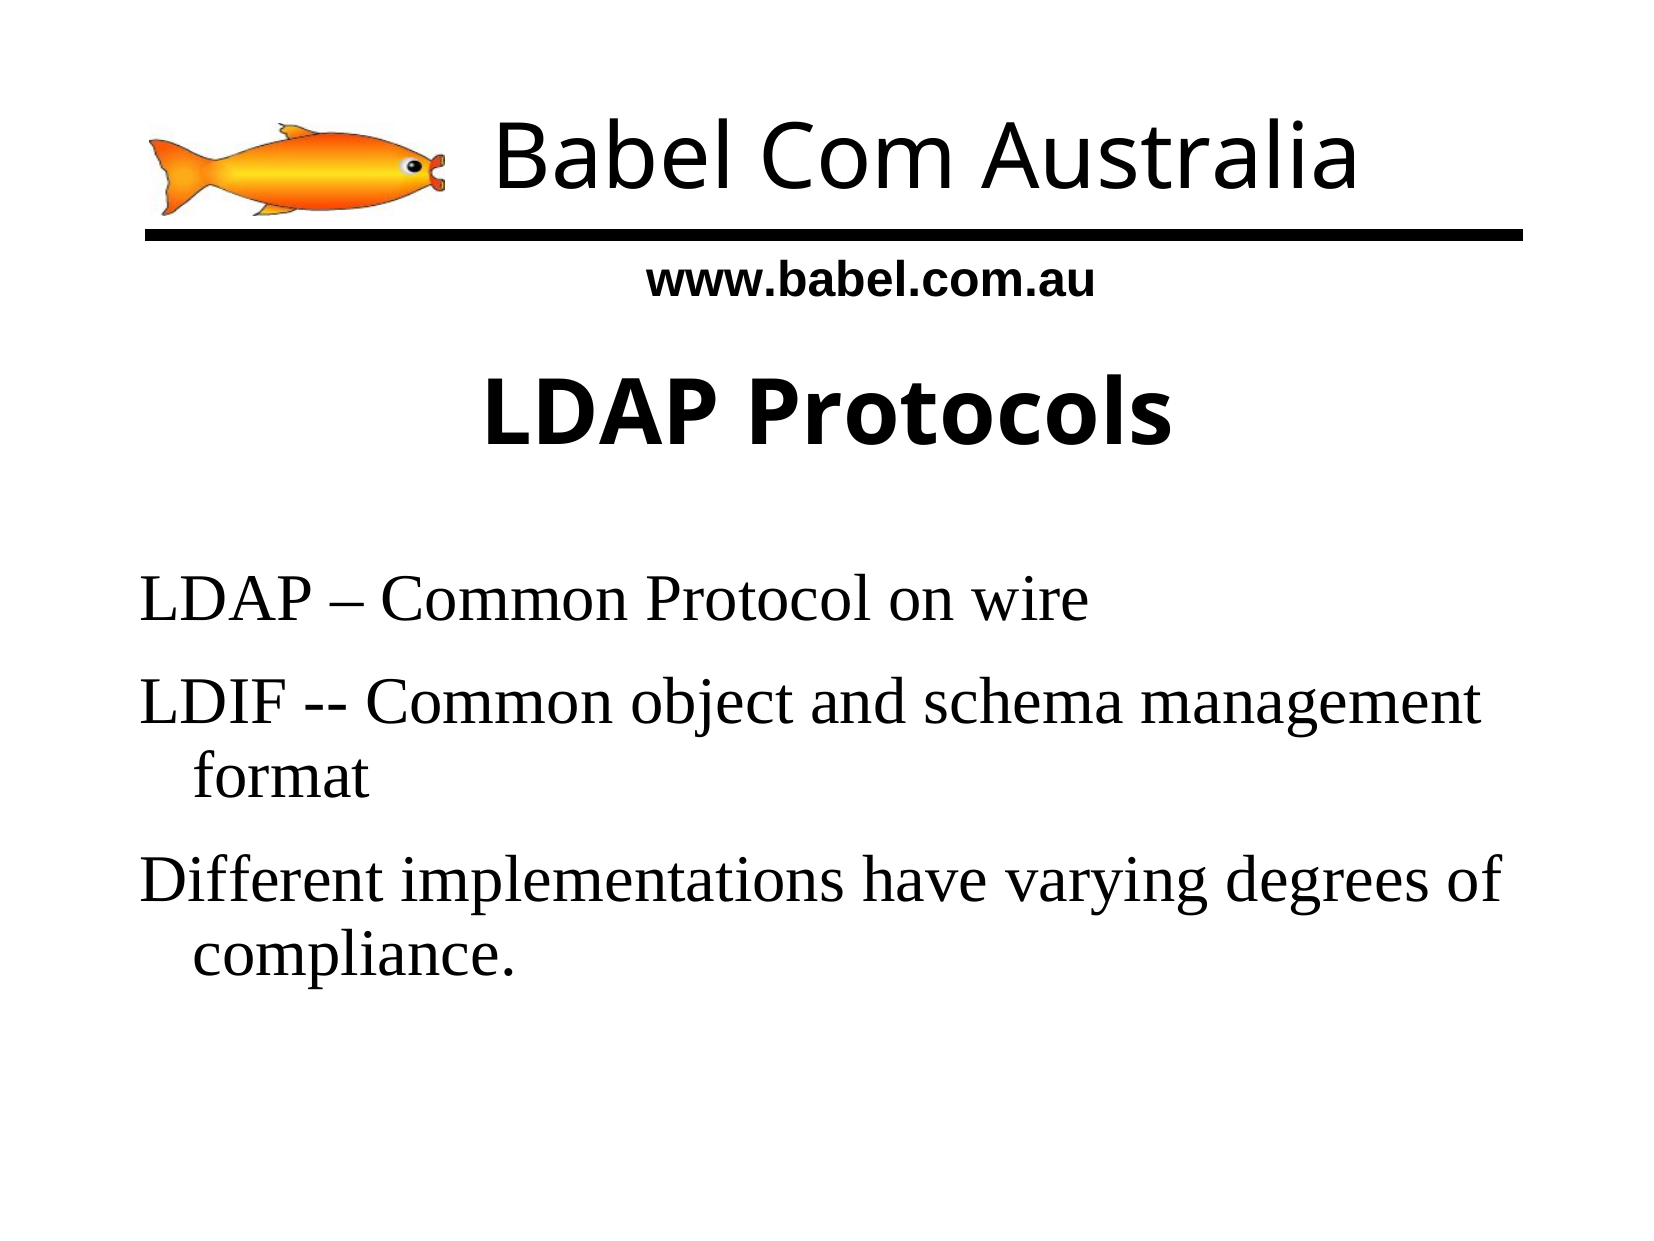

# LDAP Protocols
LDAP – Common Protocol on wire
LDIF -- Common object and schema management format
Different implementations have varying degrees of compliance.